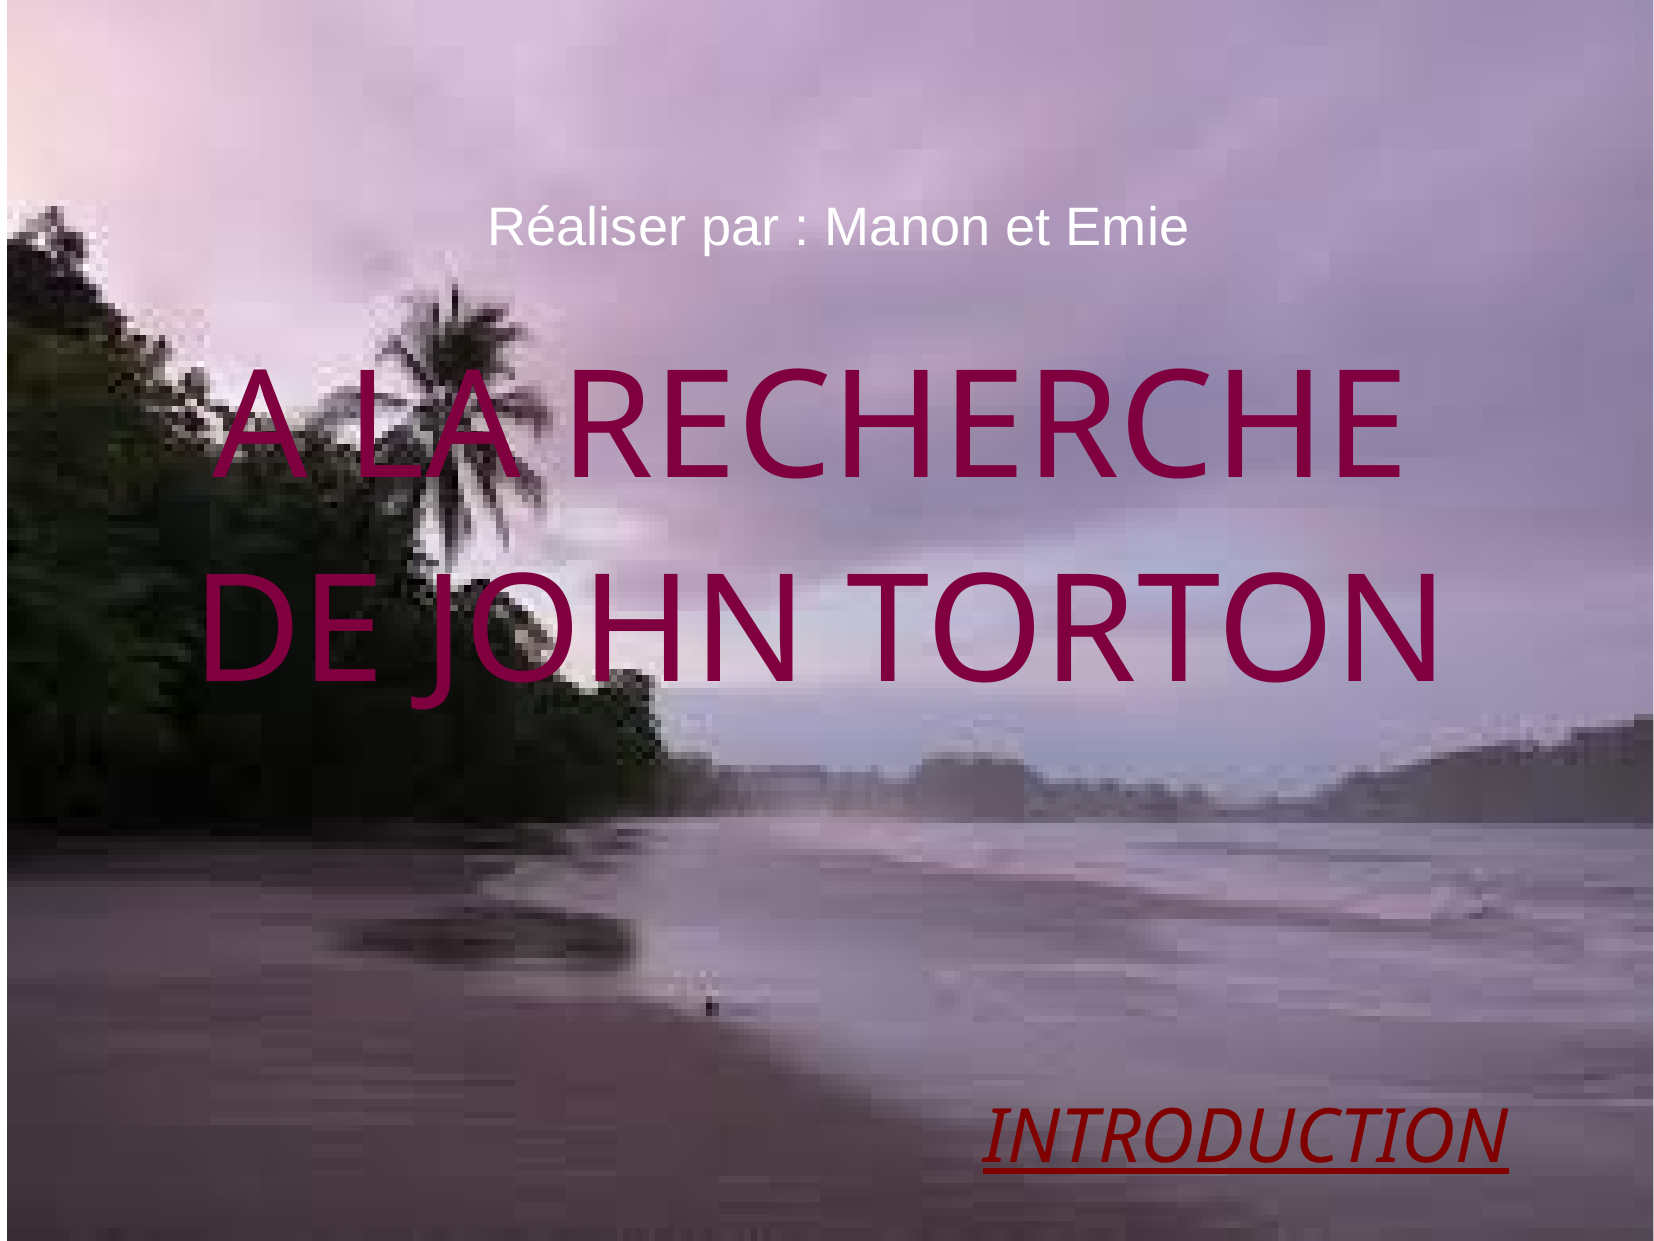

A LA RECHERCHE
DE JOHN TORTON
#
Réaliser par : Manon et Emie
INTRODUCTION